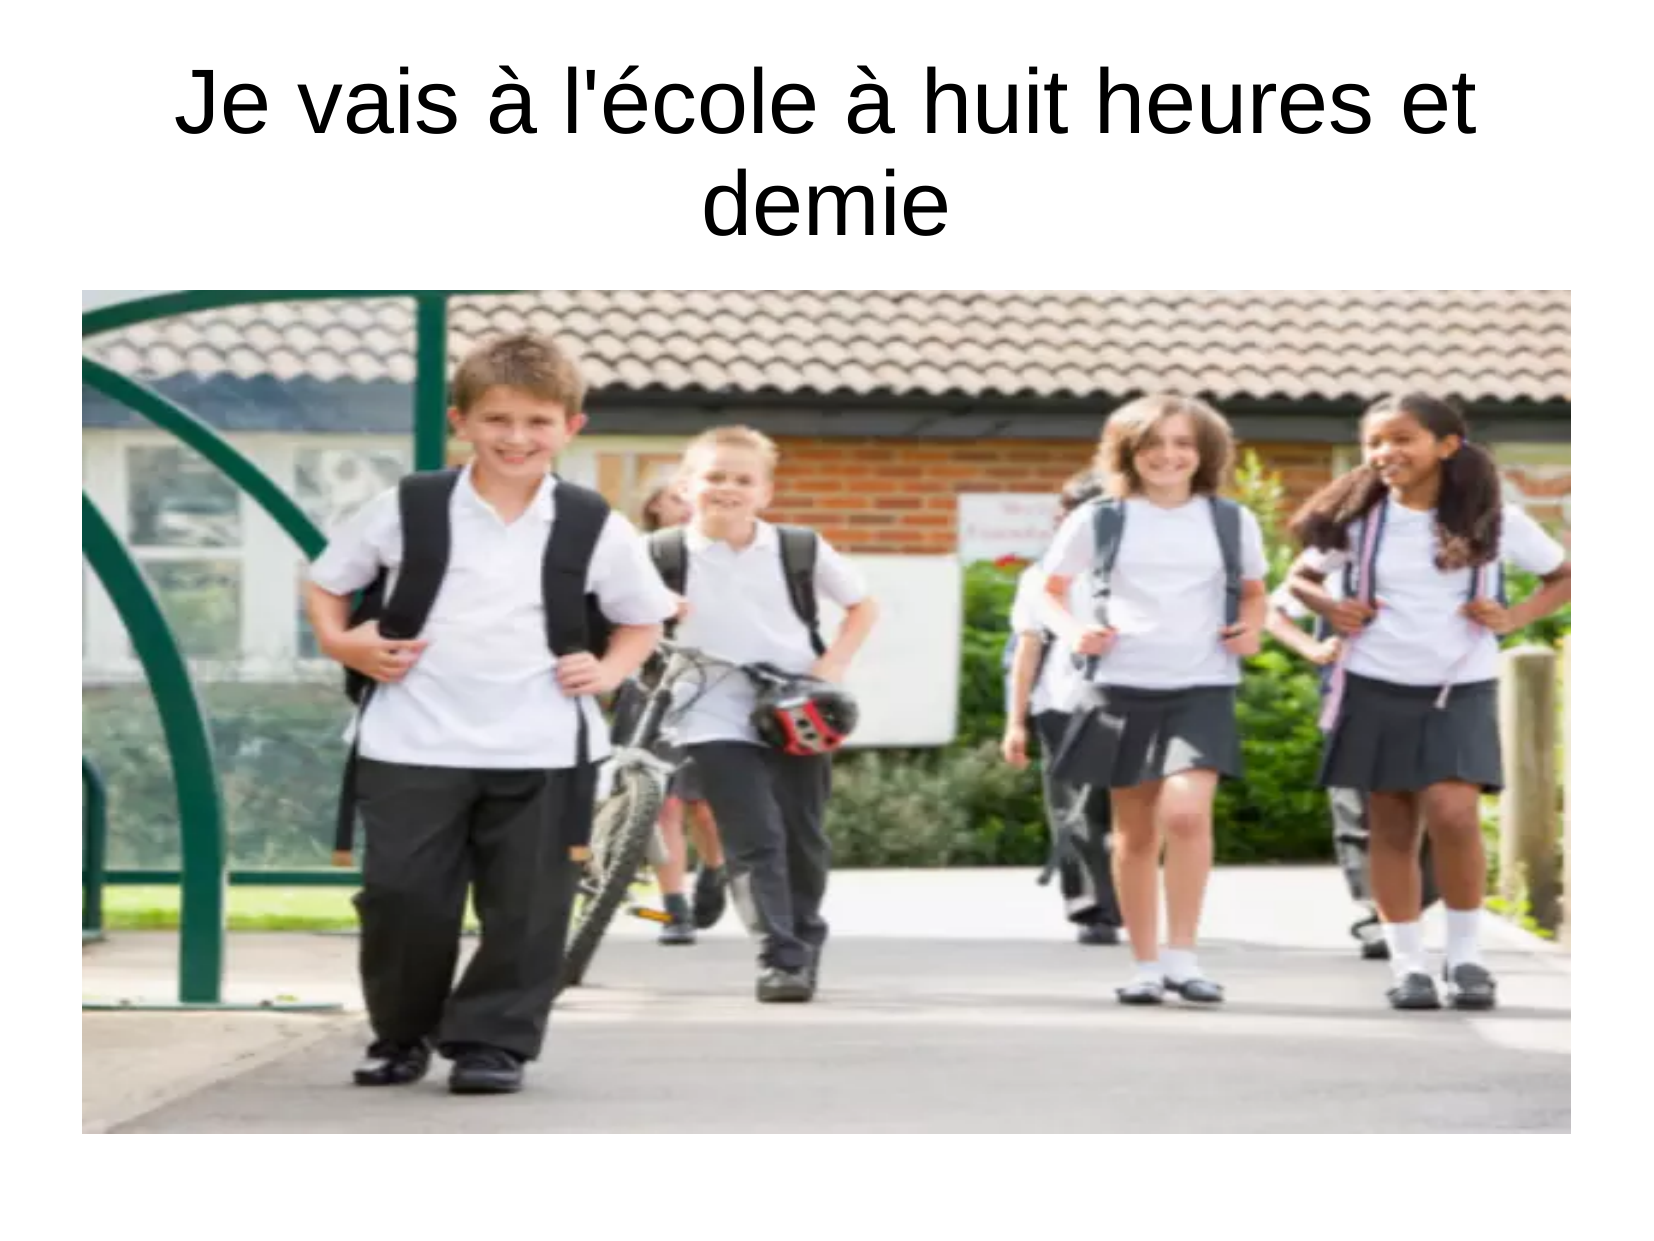

# Je vais à l'école à huit heures et demie